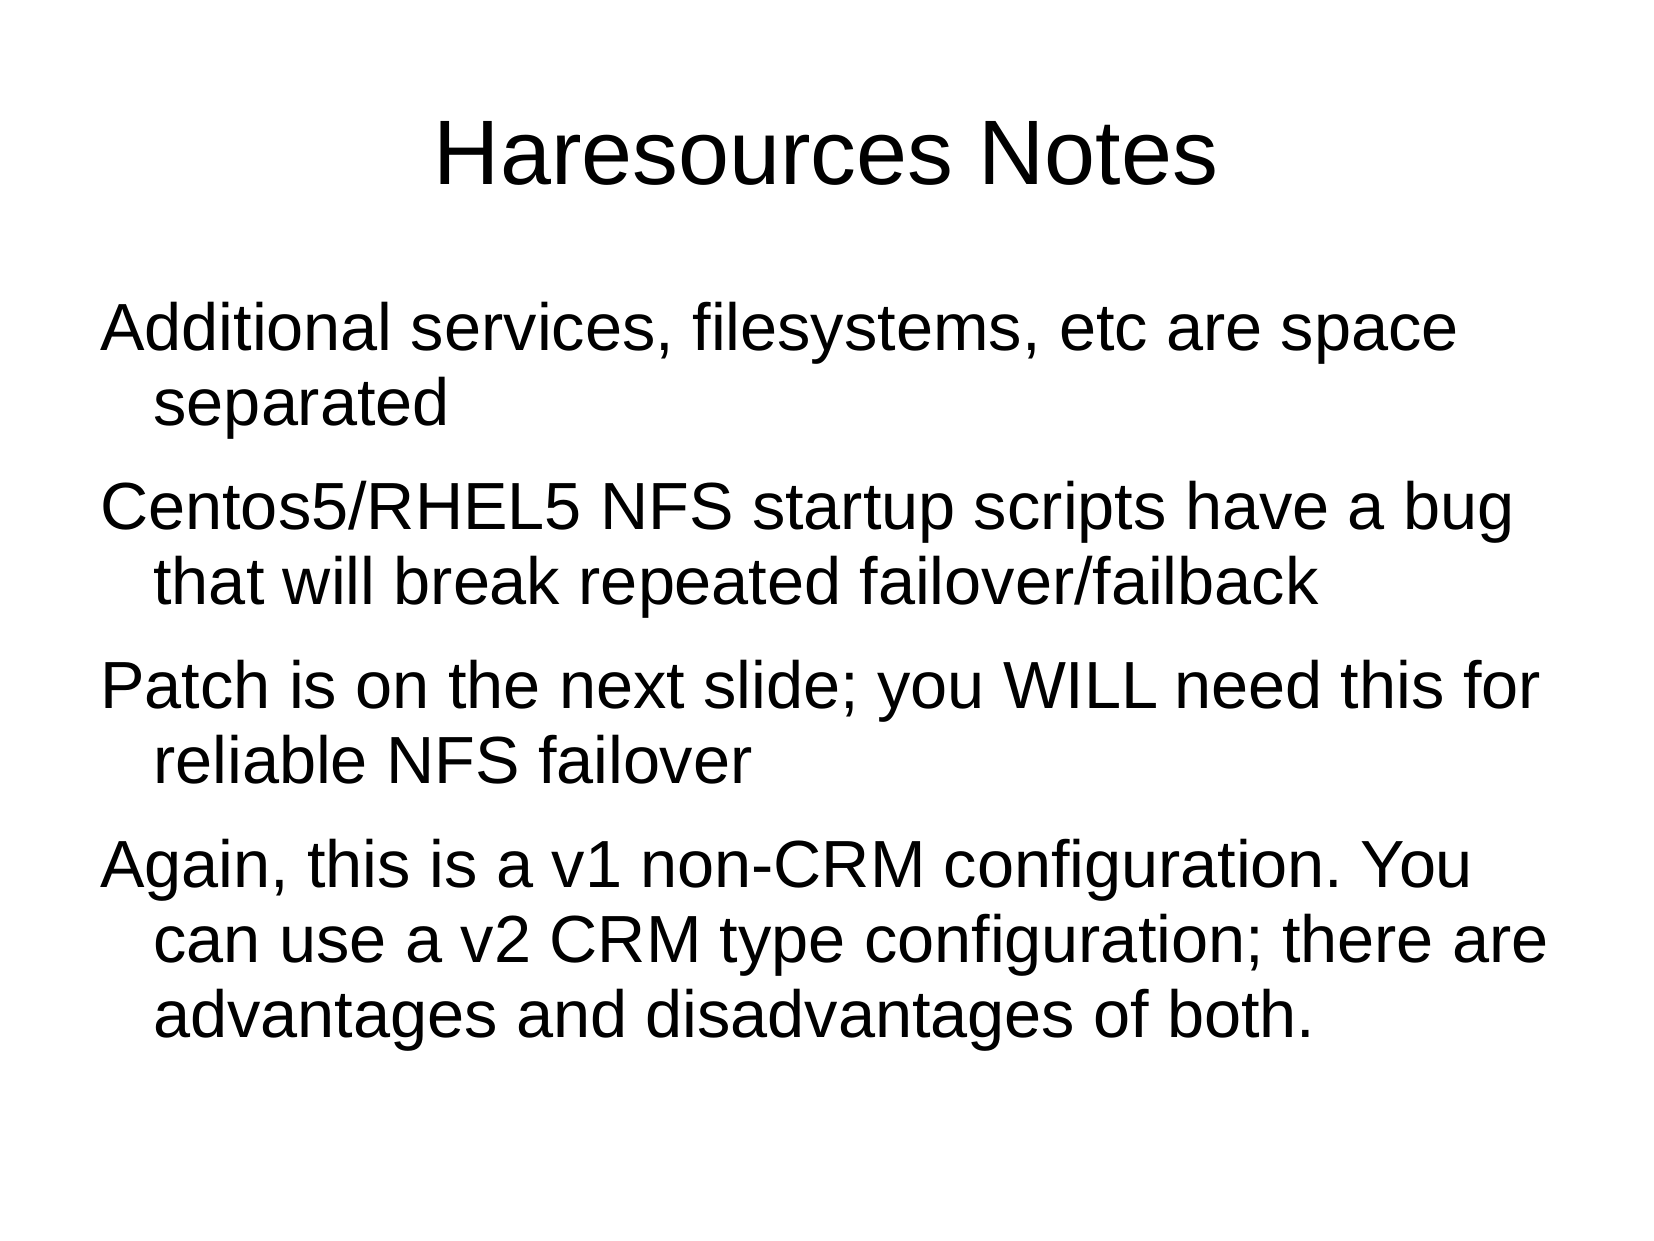

# Haresources Notes
Additional services, filesystems, etc are space separated
Centos5/RHEL5 NFS startup scripts have a bug that will break repeated failover/failback
Patch is on the next slide; you WILL need this for reliable NFS failover
Again, this is a v1 non-CRM configuration. You can use a v2 CRM type configuration; there are advantages and disadvantages of both.